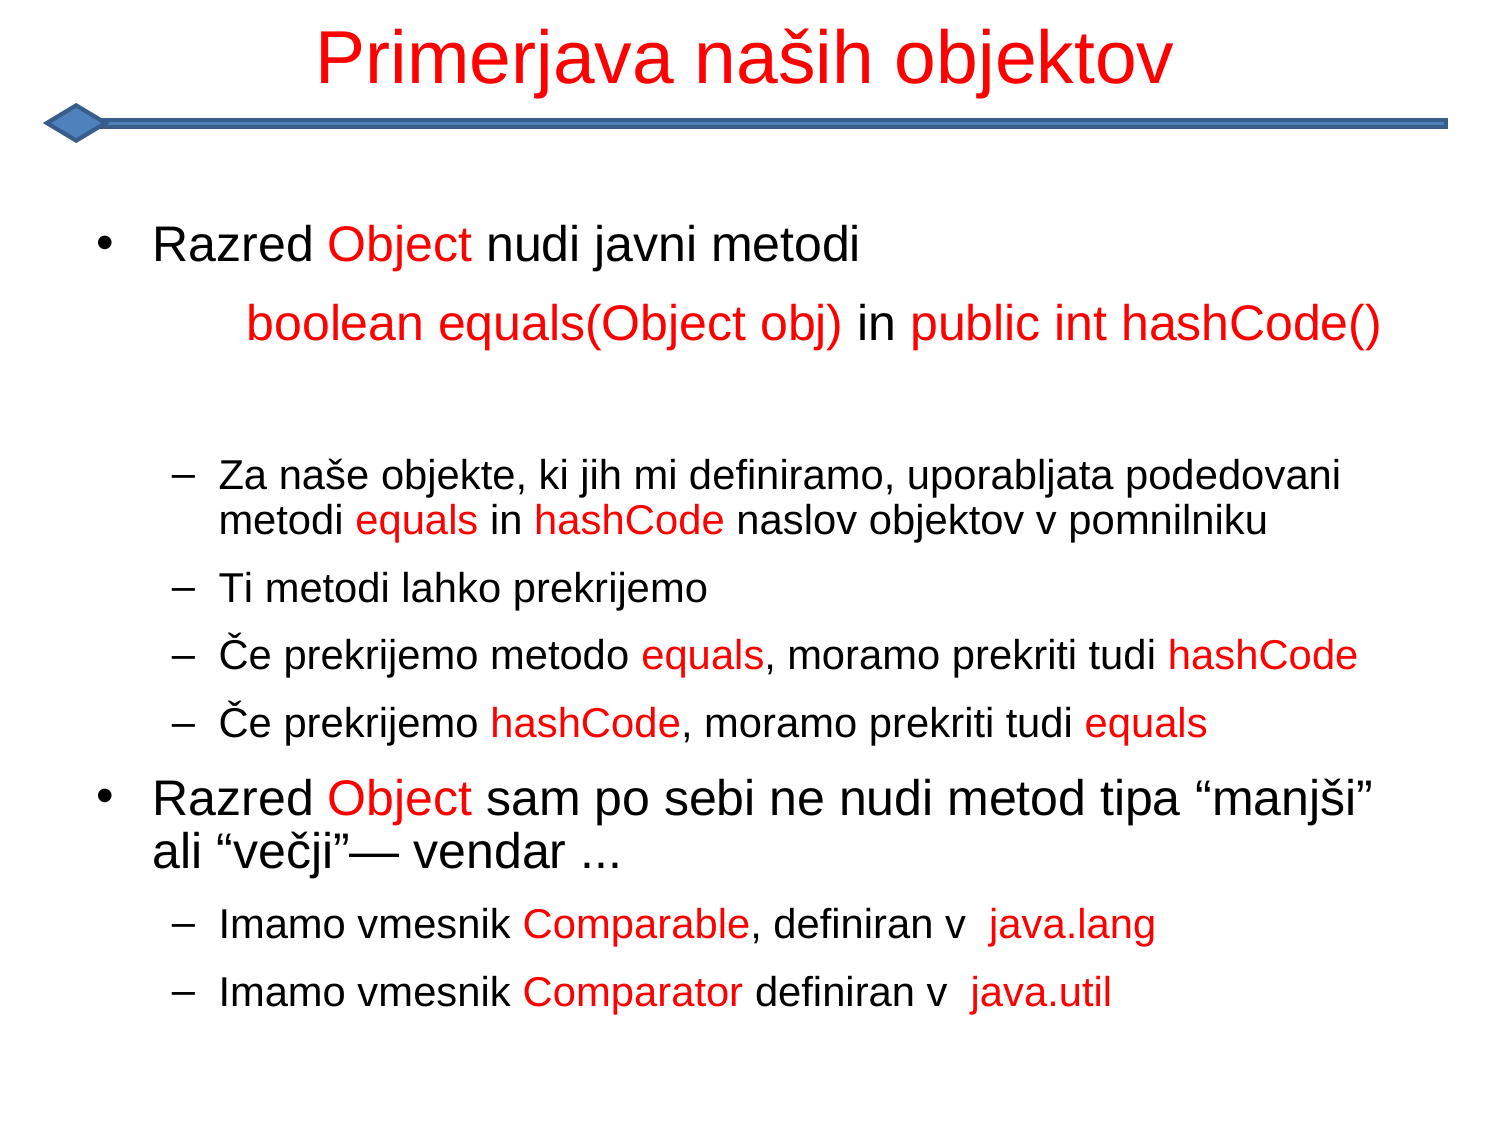

# Primerjava naših objektov
Razred Object nudi javni metodi
boolean equals(Object obj) in public int hashCode()
Za naše objekte, ki jih mi definiramo, uporabljata podedovani metodi equals in hashCode naslov objektov v pomnilniku
Ti metodi lahko prekrijemo
Če prekrijemo metodo equals, moramo prekriti tudi hashCode
Če prekrijemo hashCode, moramo prekriti tudi equals
Razred Object sam po sebi ne nudi metod tipa “manjši” ali “večji”— vendar ...
Imamo vmesnik Comparable, definiran v java.lang
Imamo vmesnik Comparator definiran v java.util